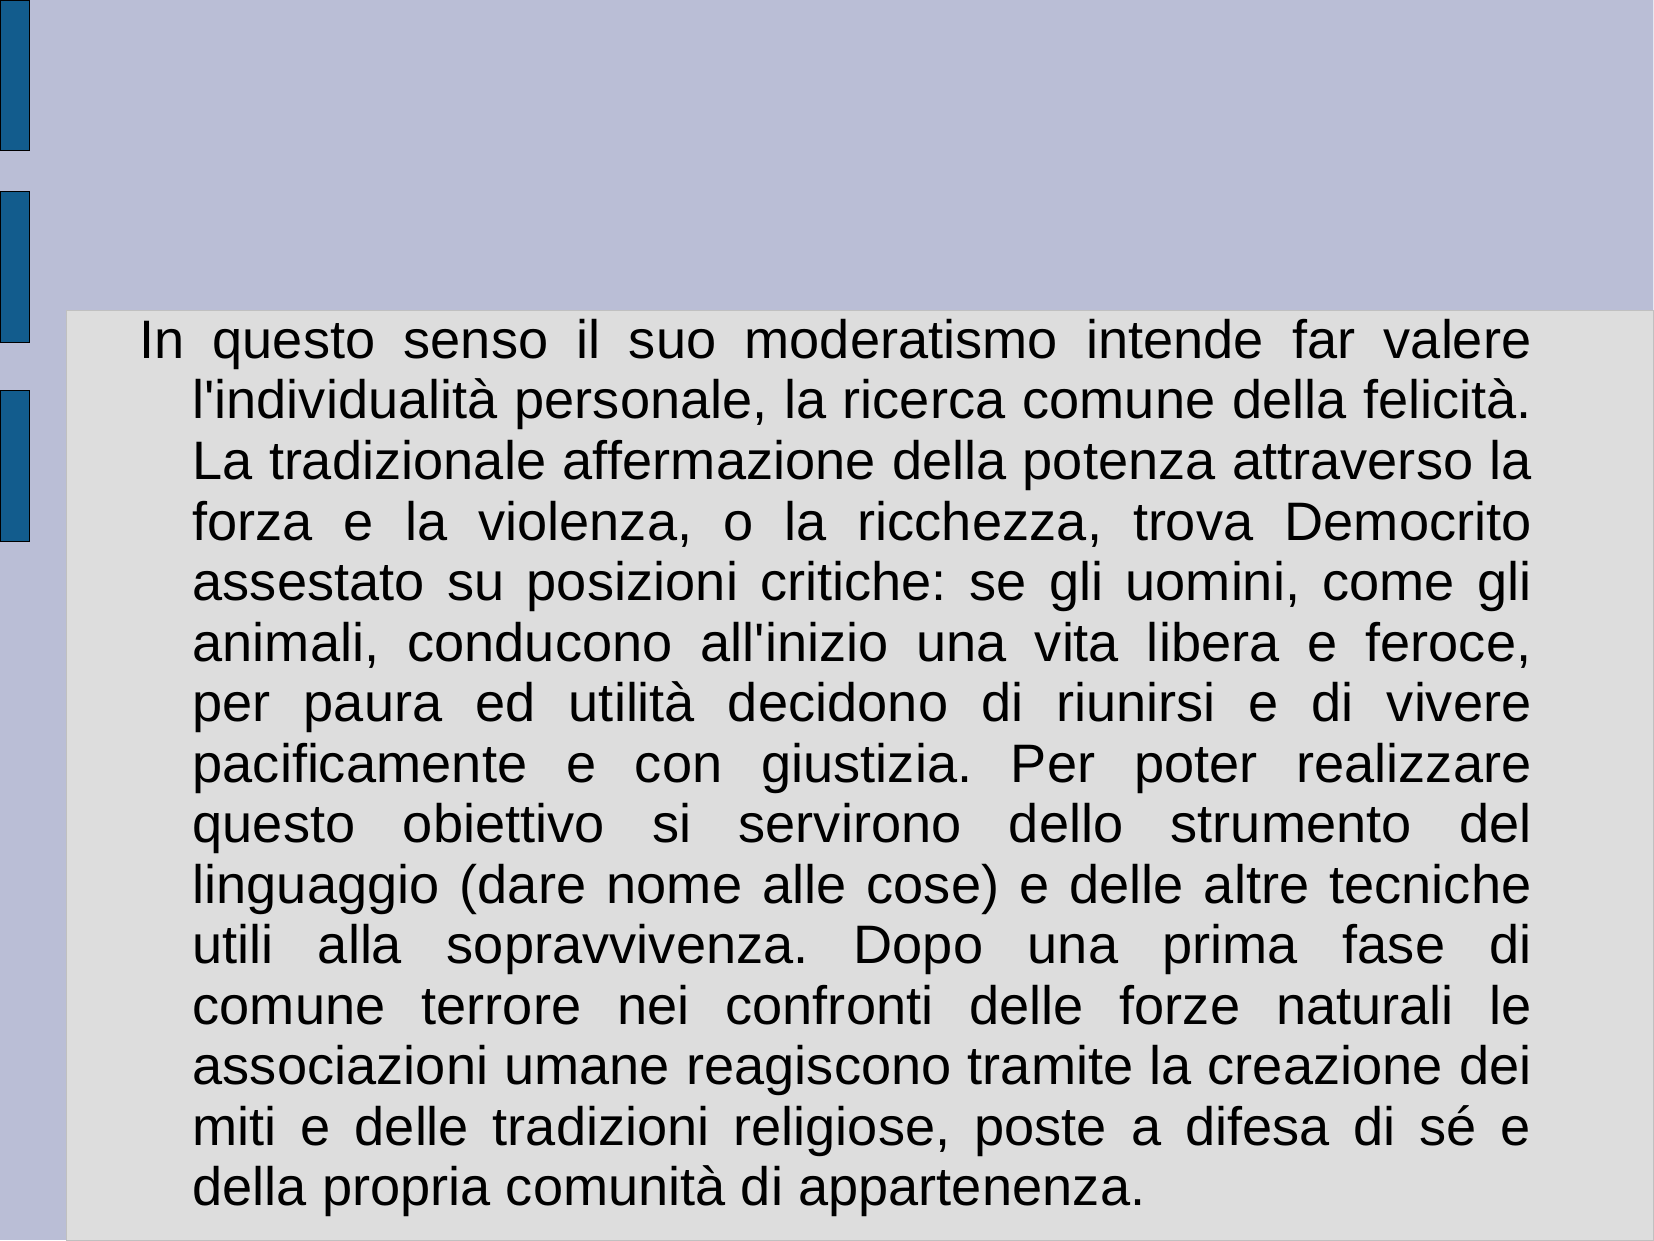

#
In questo senso il suo moderatismo intende far valere l'individualità personale, la ricerca comune della felicità. La tradizionale affermazione della potenza attraverso la forza e la violenza, o la ricchezza, trova Democrito assestato su posizioni critiche: se gli uomini, come gli animali, conducono all'inizio una vita libera e feroce, per paura ed utilità decidono di riunirsi e di vivere pacificamente e con giustizia. Per poter realizzare questo obiettivo si servirono dello strumento del linguaggio (dare nome alle cose) e delle altre tecniche utili alla sopravvivenza. Dopo una prima fase di comune terrore nei confronti delle forze naturali le associazioni umane reagiscono tramite la creazione dei miti e delle tradizioni religiose, poste a difesa di sé e della propria comunità di appartenenza.